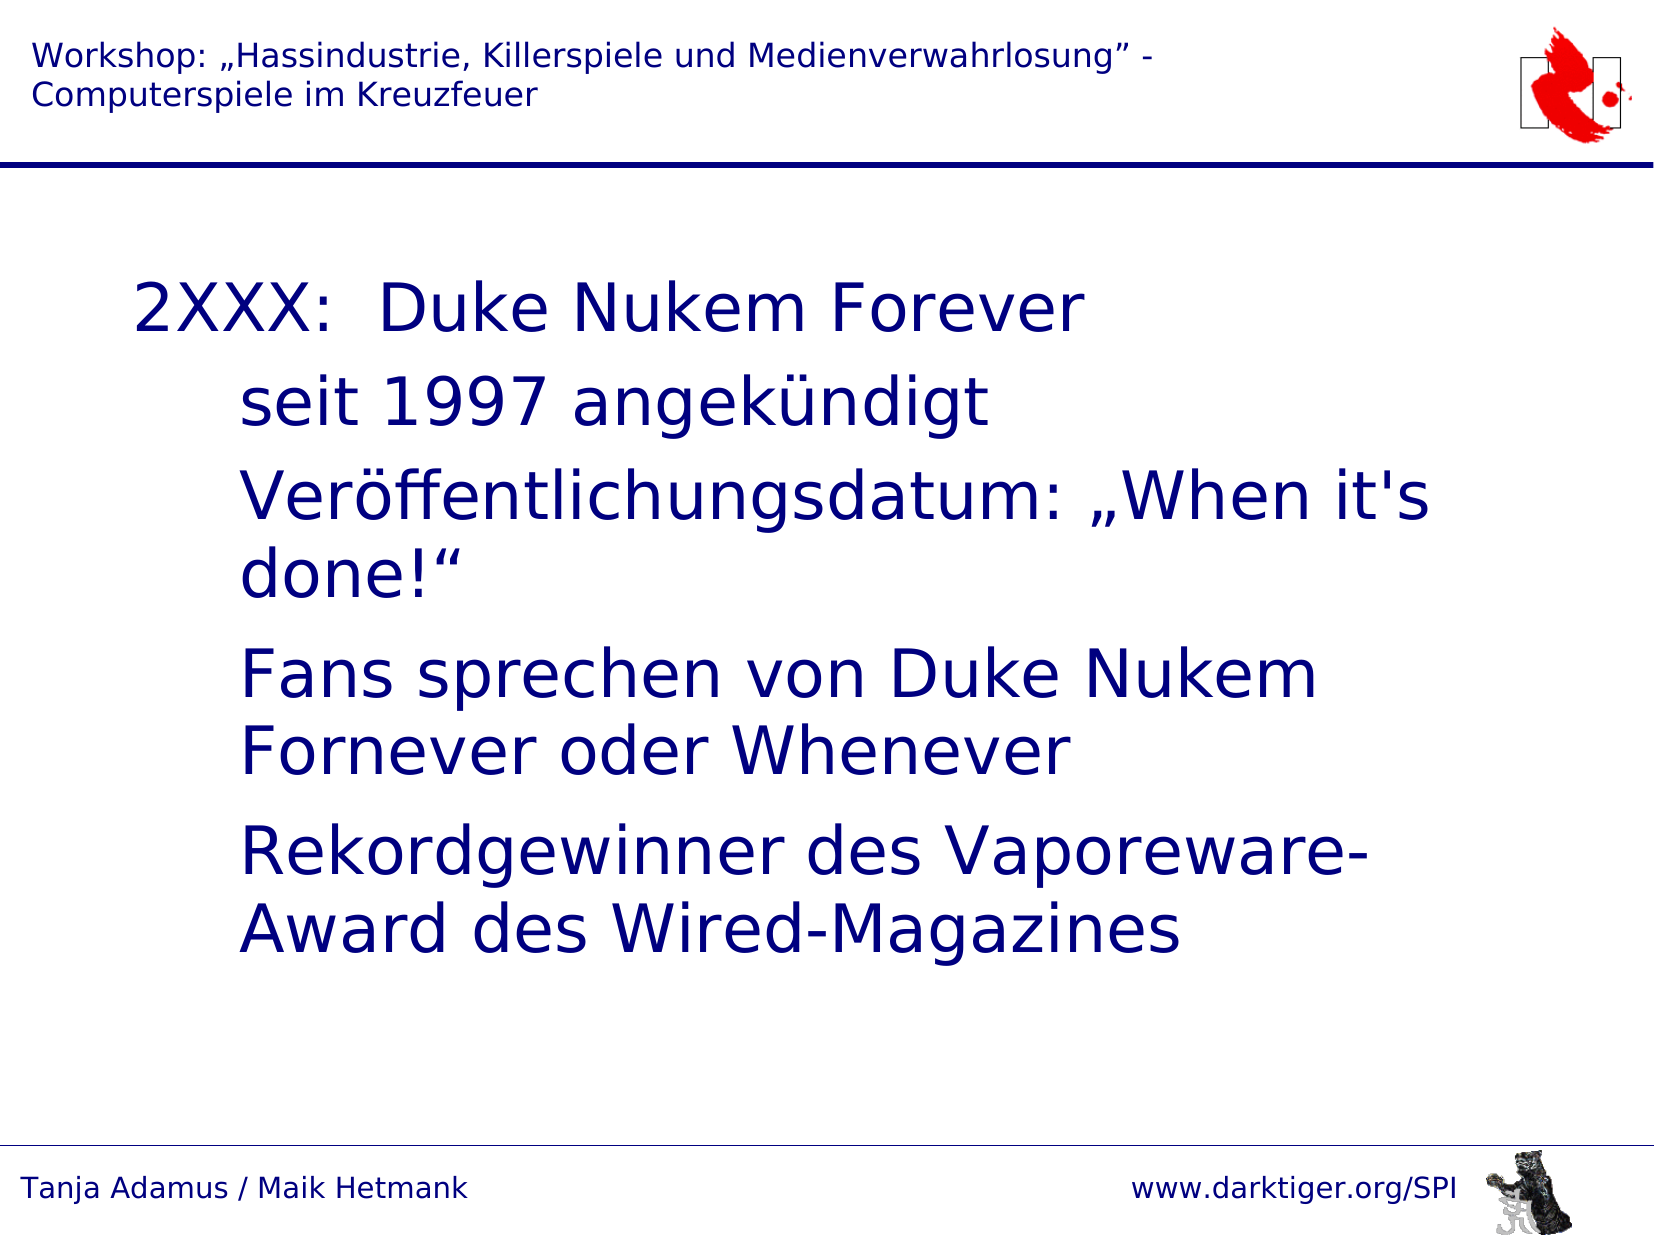

Workshop: „Hassindustrie, Killerspiele und Medienverwahrlosung” - Computerspiele im Kreuzfeuer
2XXX: Duke Nukem Forever
seit 1997 angekündigt
Veröffentlichungsdatum: „When it's done!“
Fans sprechen von Duke Nukem Fornever oder Whenever
Rekordgewinner des Vaporeware-Award des Wired-Magazines